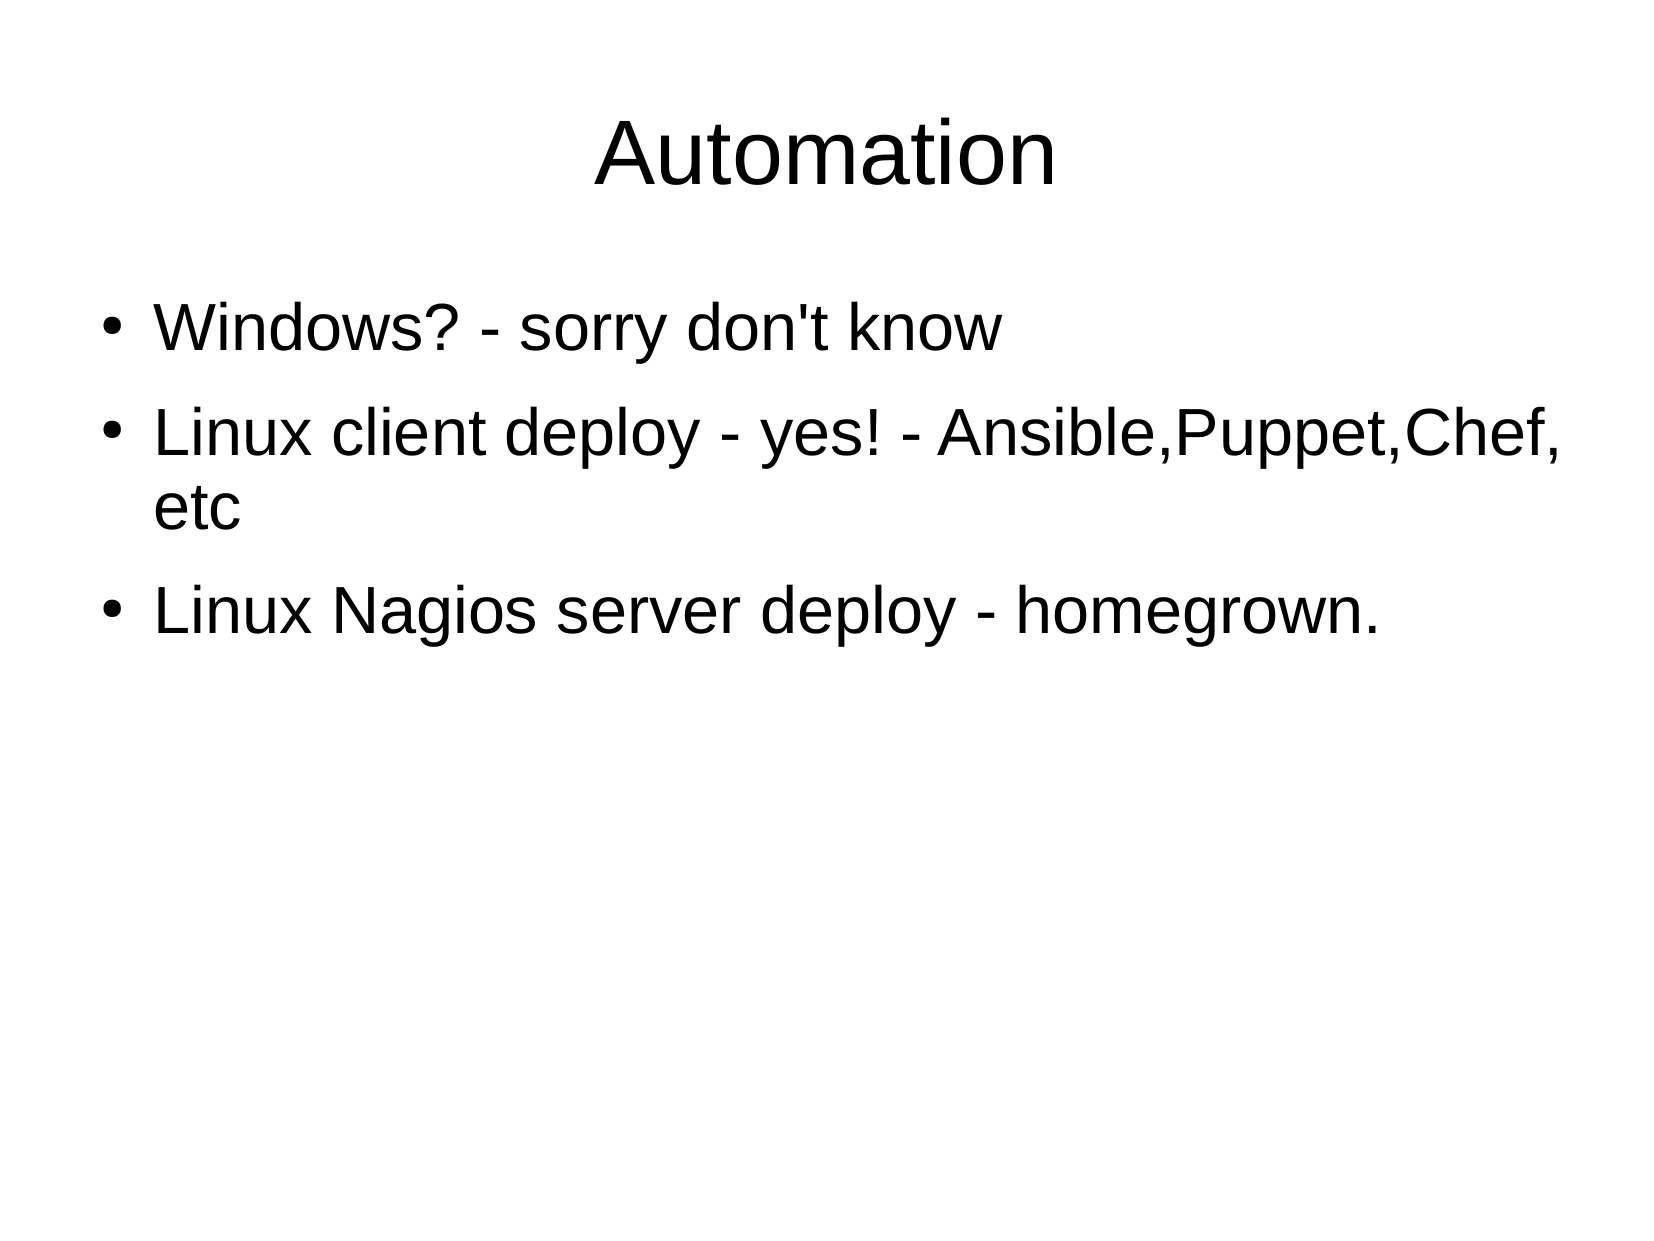

# Automation
Windows? - sorry don't know
Linux client deploy - yes! - Ansible,Puppet,Chef, etc
Linux Nagios server deploy - homegrown.